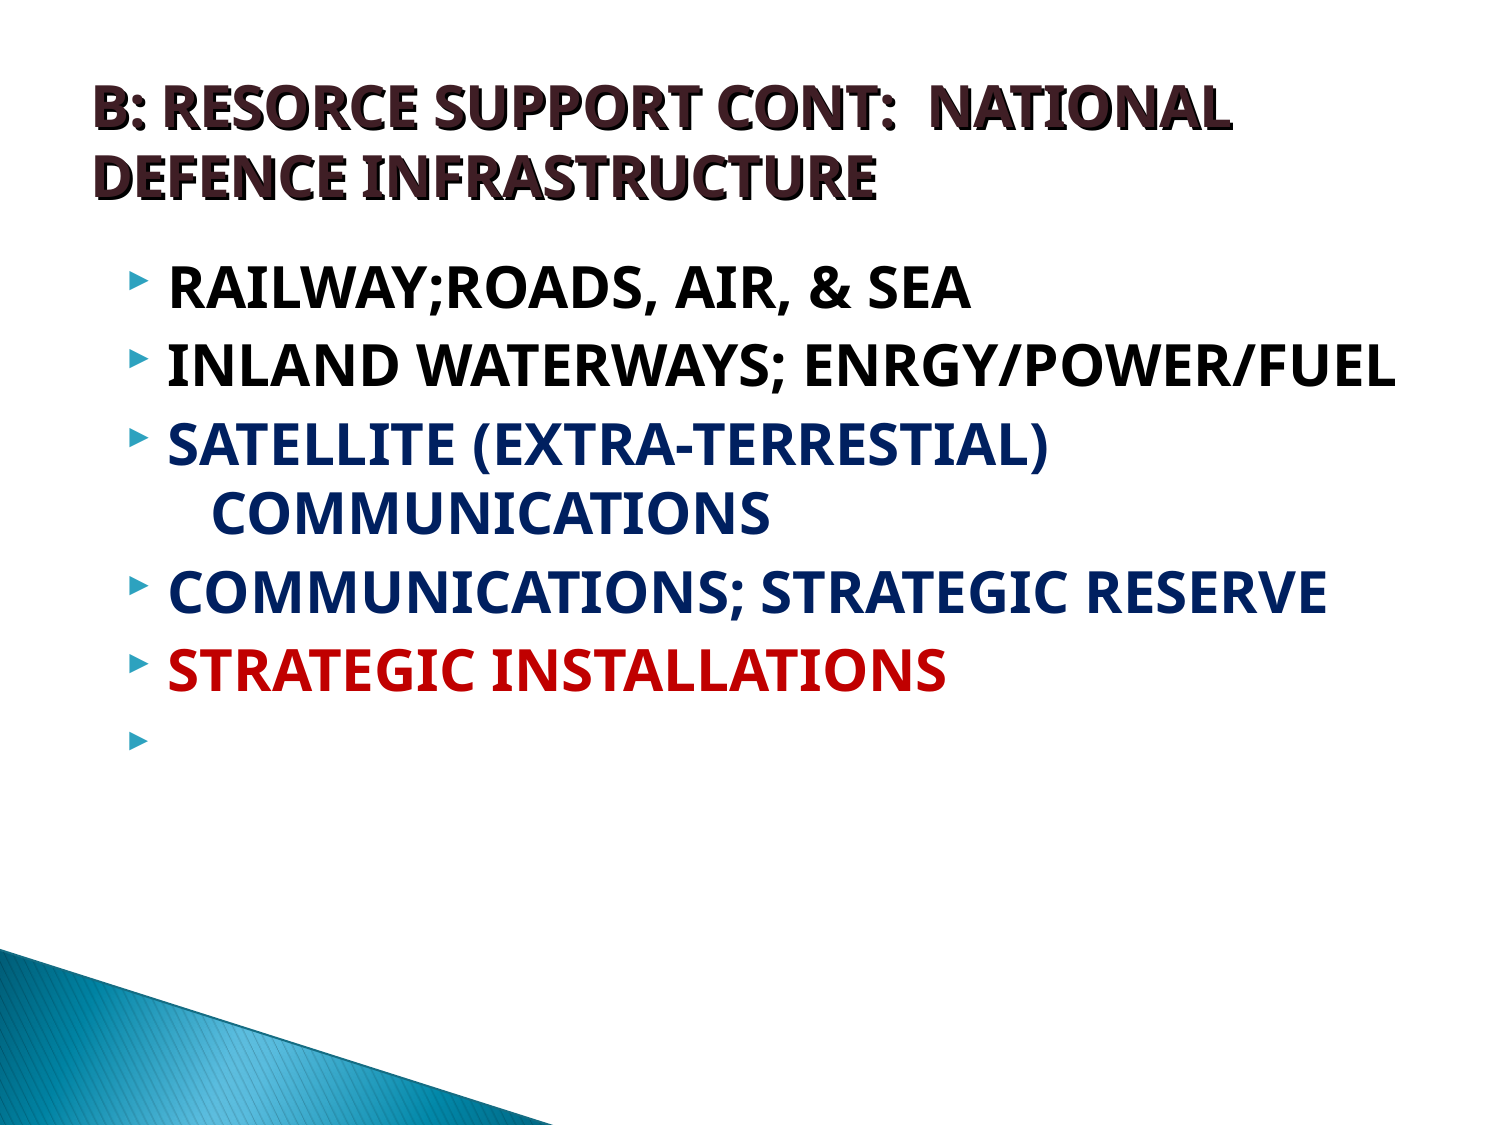

B: RESORCE SUPPORT CONT: NATIONAL DEFENCE INFRASTRUCTURE
# RAILWAY;ROADS, AIR, & SEA
INLAND WATERWAYS; ENRGY/POWER/FUEL
SATELLITE (EXTRA-TERRESTIAL) COMMUNICATIONS
COMMUNICATIONS; STRATEGIC RESERVE
STRATEGIC INSTALLATIONS